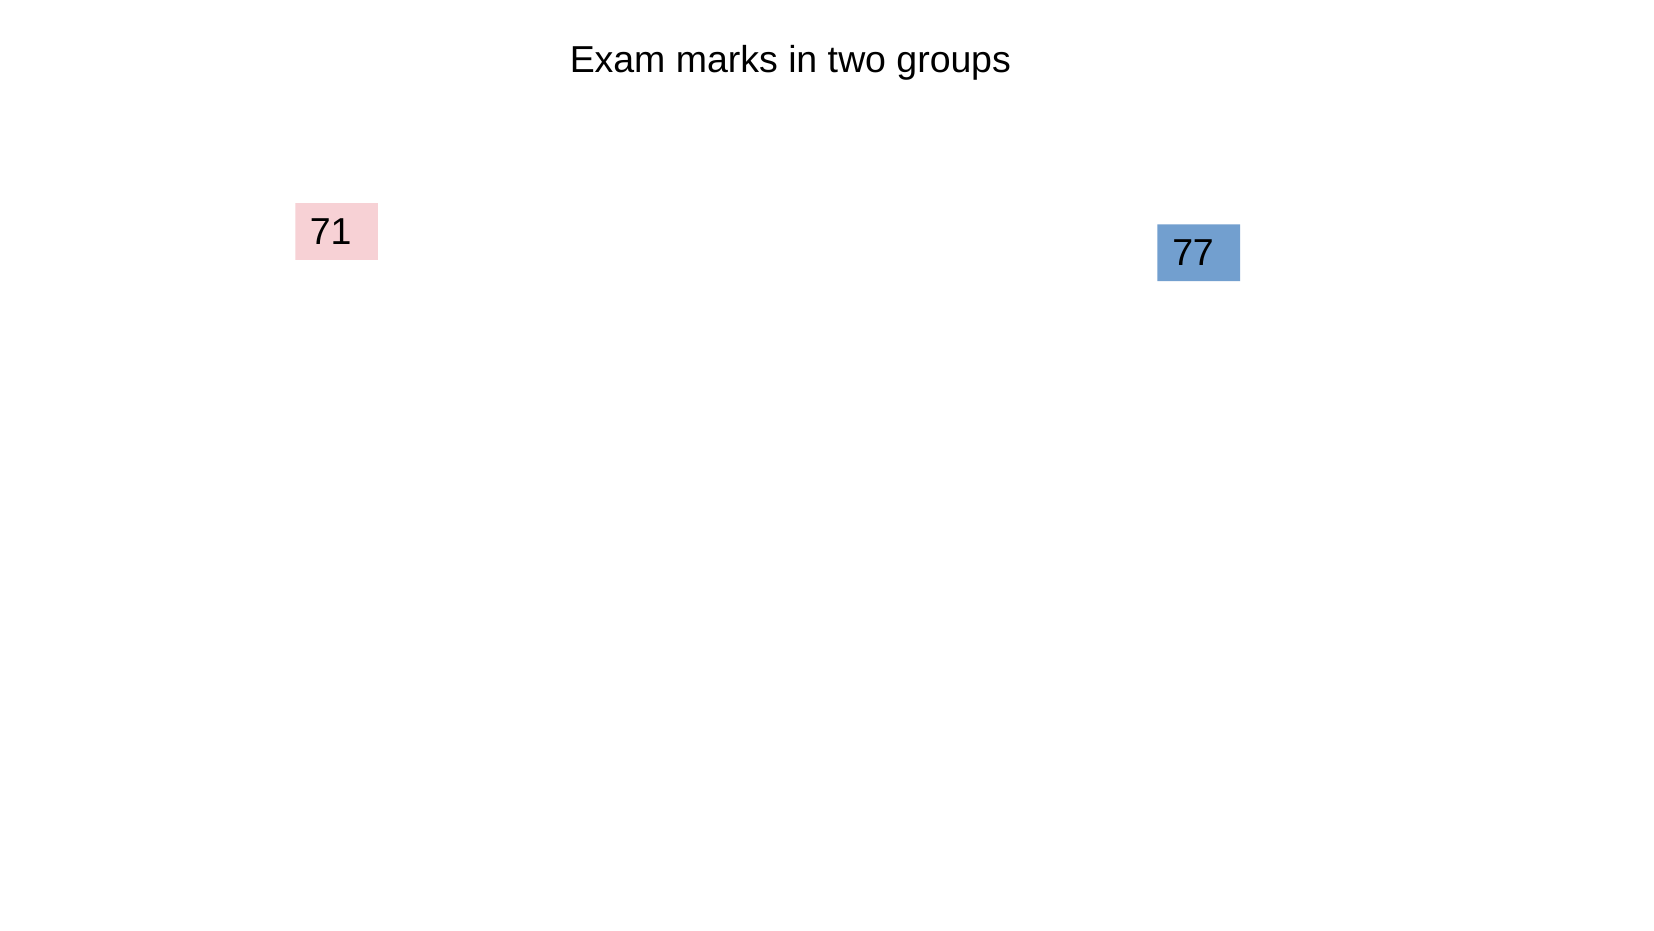

Exam marks in two groups
71
77